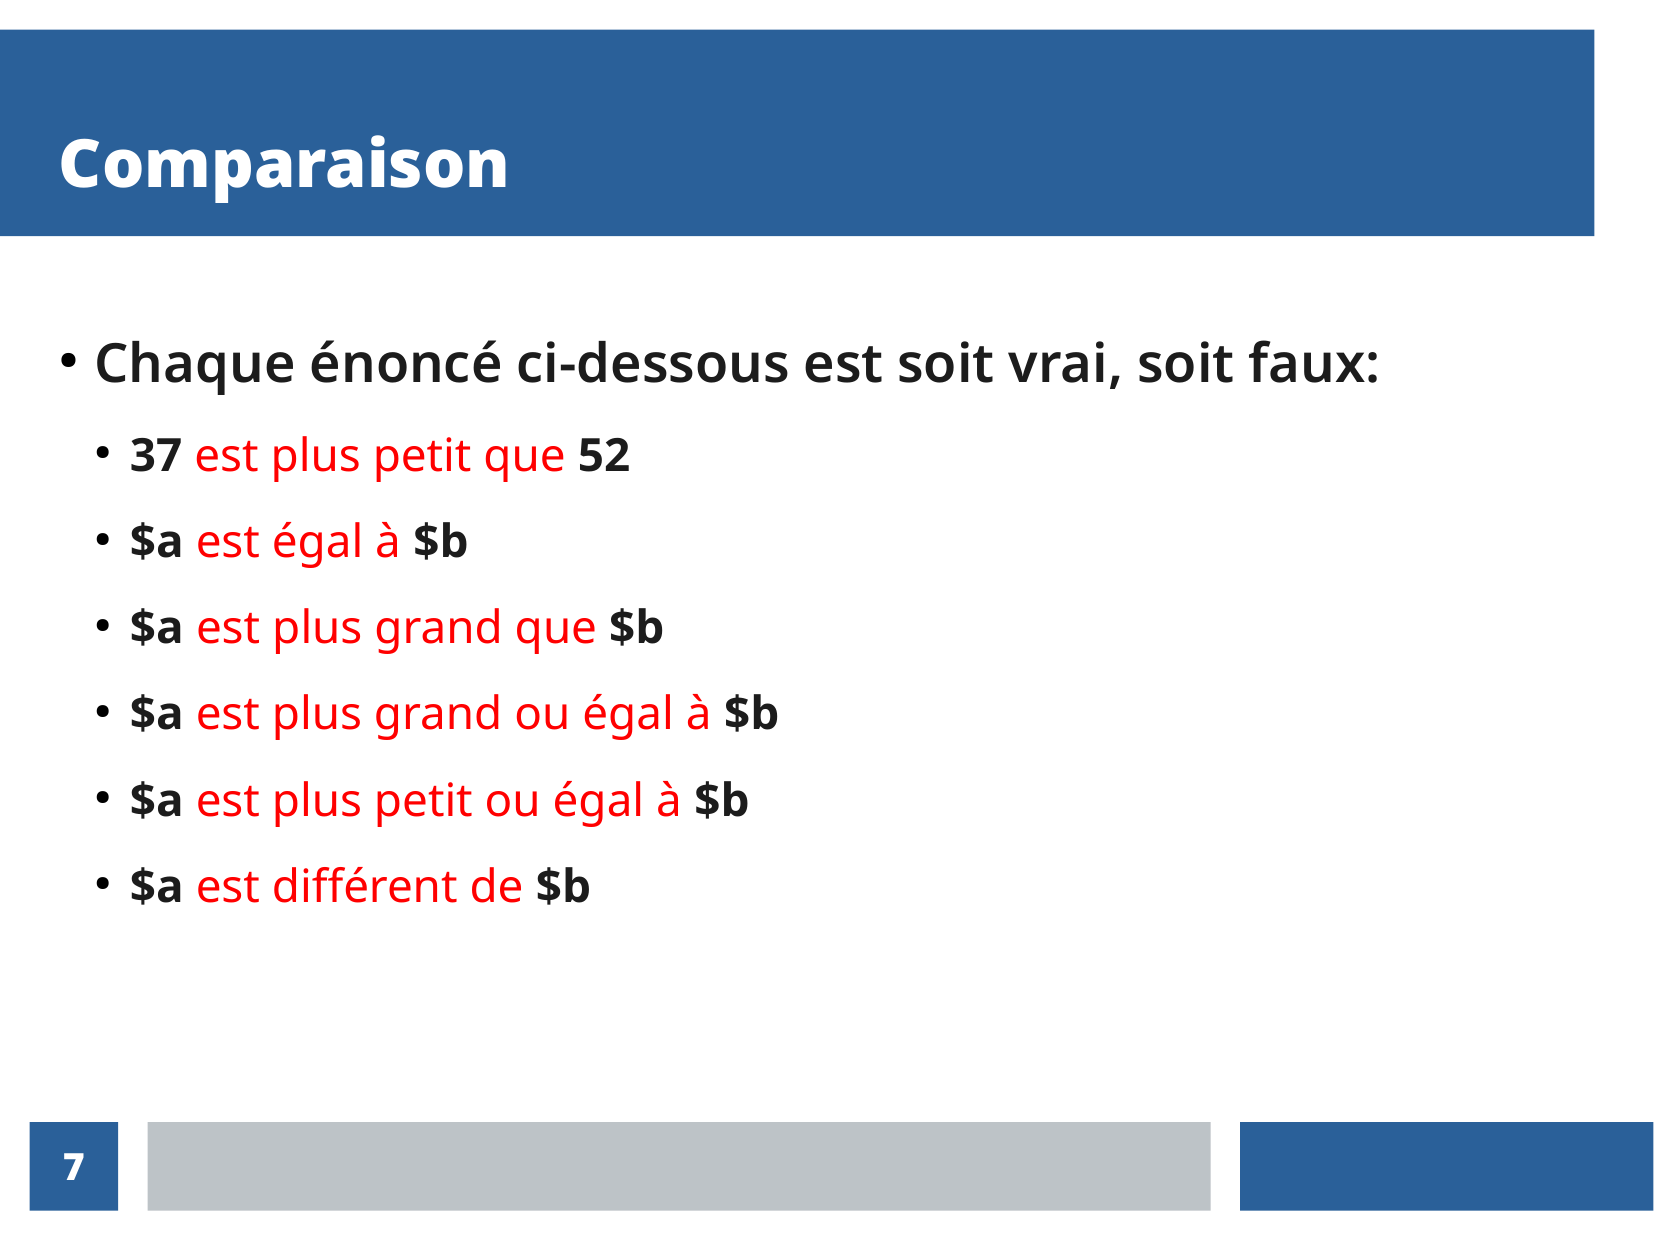

# Comparaison
Chaque énoncé ci-dessous est soit vrai, soit faux:
37 est plus petit que 52
$a est égal à $b
$a est plus grand que $b
$a est plus grand ou égal à $b
$a est plus petit ou égal à $b
$a est différent de $b
7